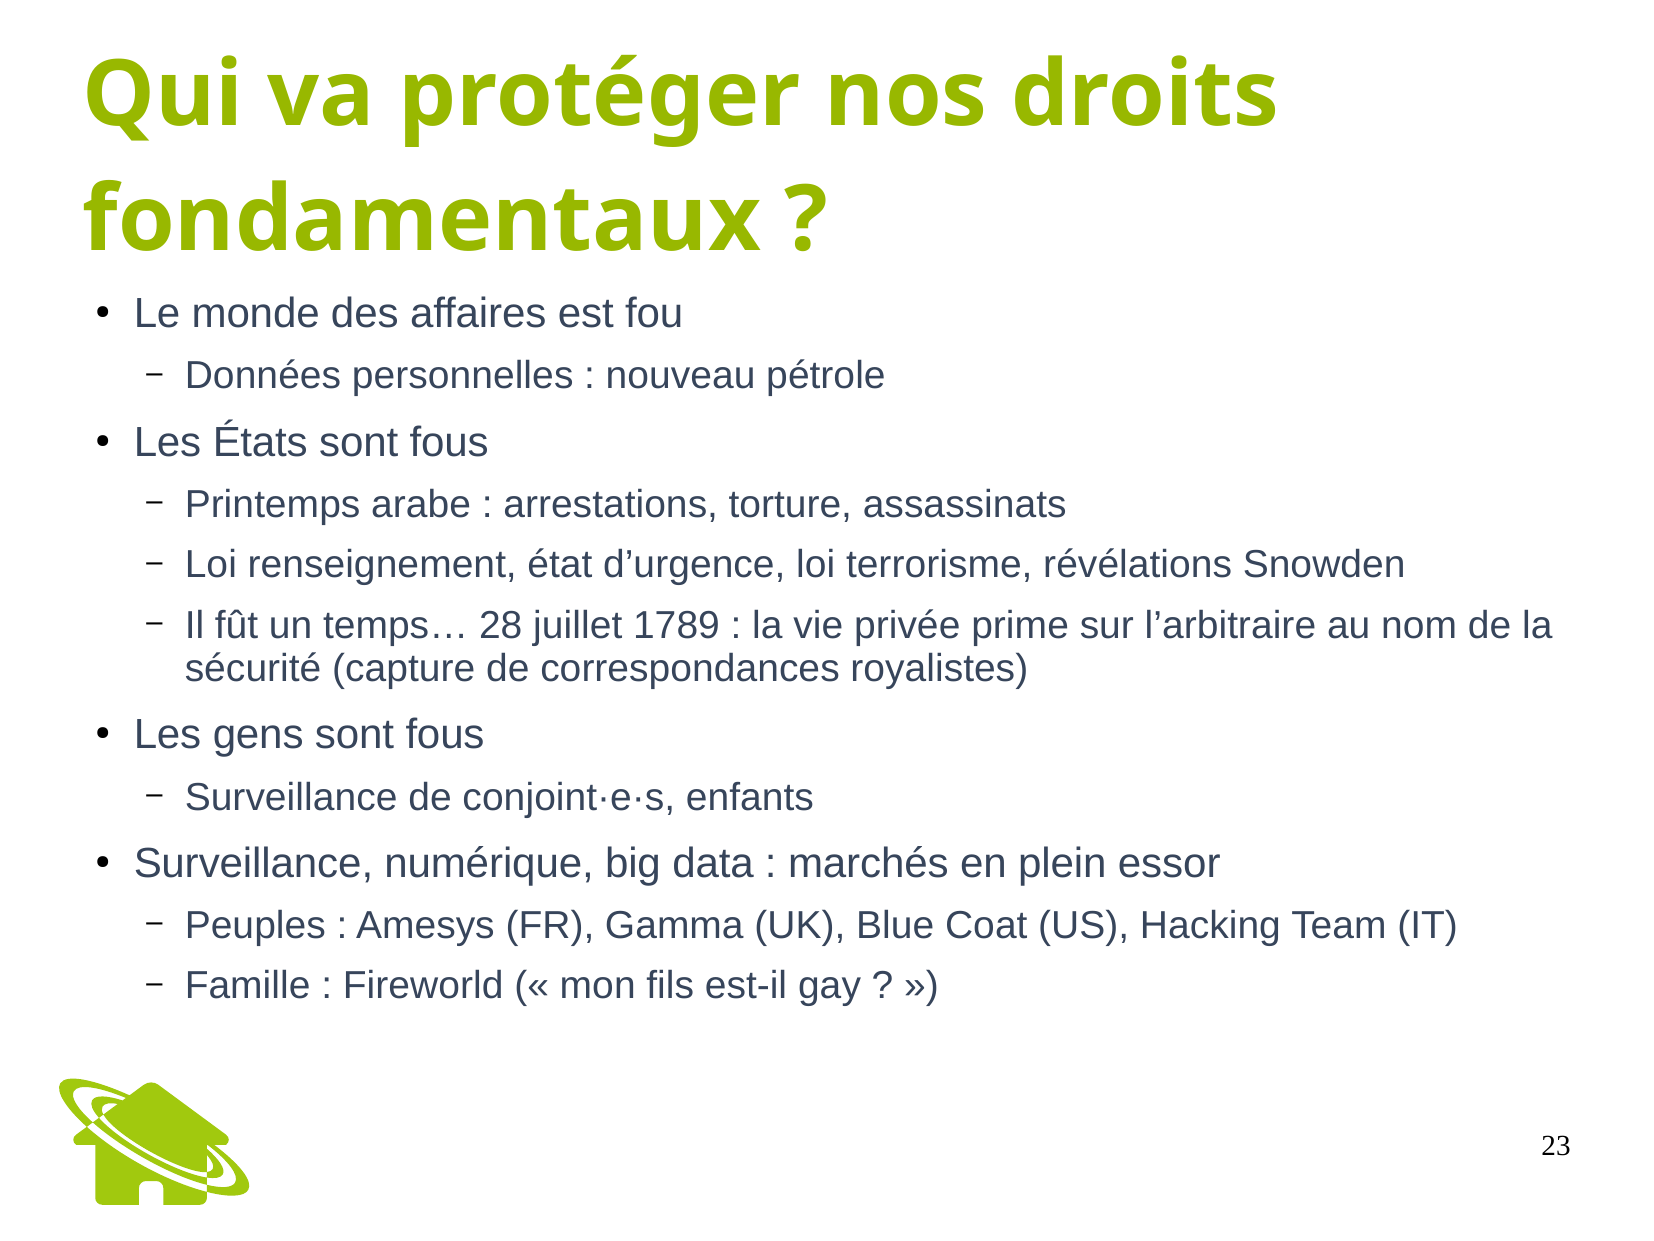

# Qui va protéger nos droits fondamentaux ?
Le monde des affaires est fou
Données personnelles : nouveau pétrole
Les États sont fous
Printemps arabe : arrestations, torture, assassinats
Loi renseignement, état d’urgence, loi terrorisme, révélations Snowden
Il fût un temps… 28 juillet 1789 : la vie privée prime sur l’arbitraire au nom de la sécurité (capture de correspondances royalistes)
Les gens sont fous
Surveillance de conjoint·e·s, enfants
Surveillance, numérique, big data : marchés en plein essor
Peuples : Amesys (FR), Gamma (UK), Blue Coat (US), Hacking Team (IT)
Famille : Fireworld (« mon fils est-il gay ? »)
23